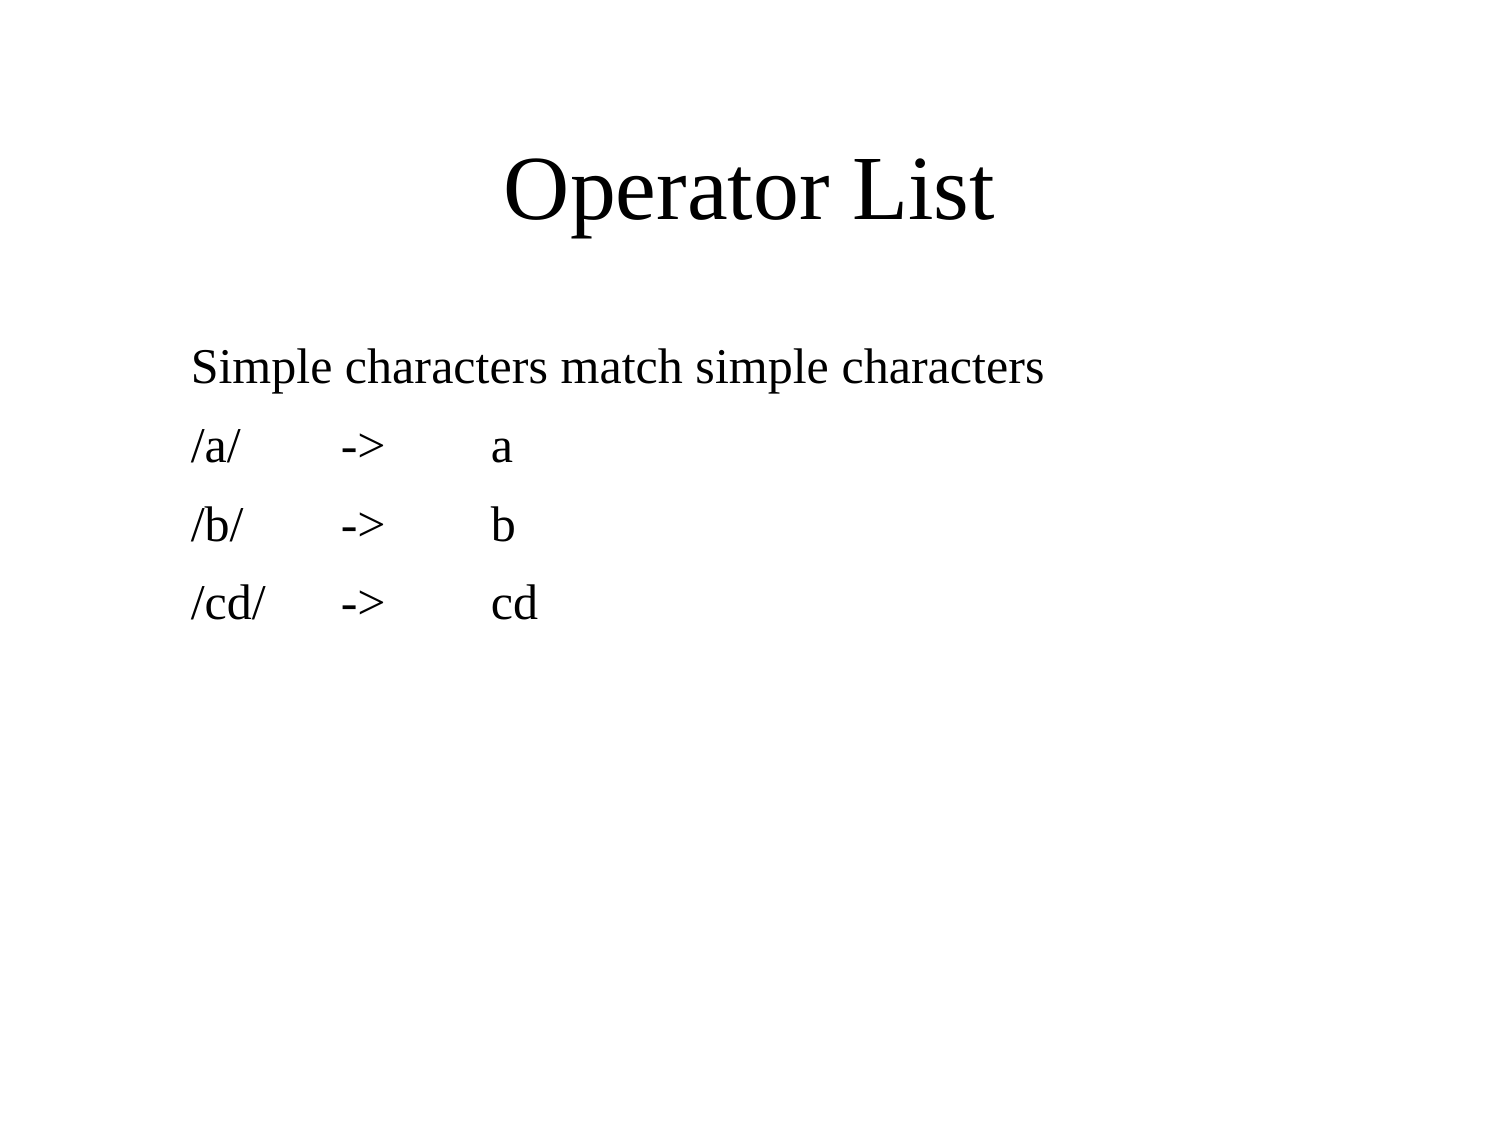

# Operator List
Simple characters match simple characters
/a/	->	a
/b/	->	b
/cd/	->	cd